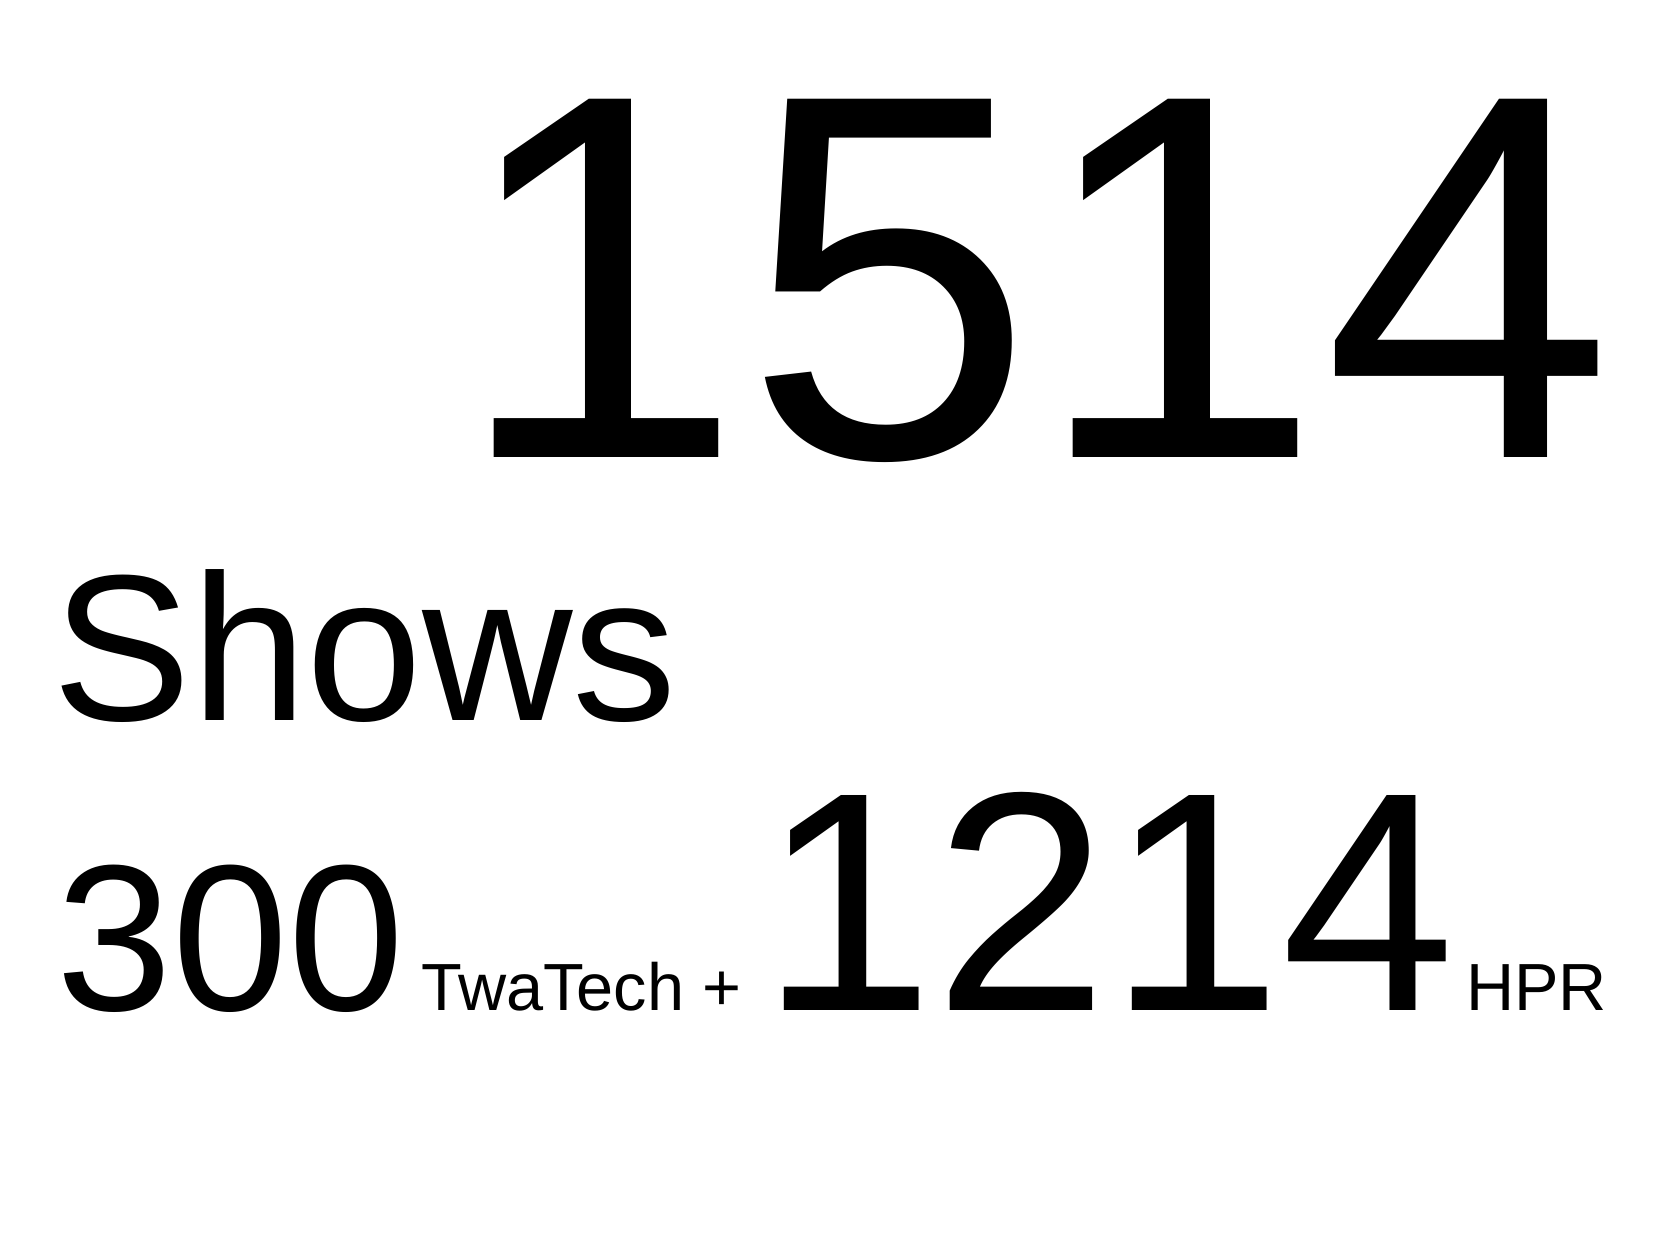

# 1514
Shows
300 TwaTech + 1214 HPR